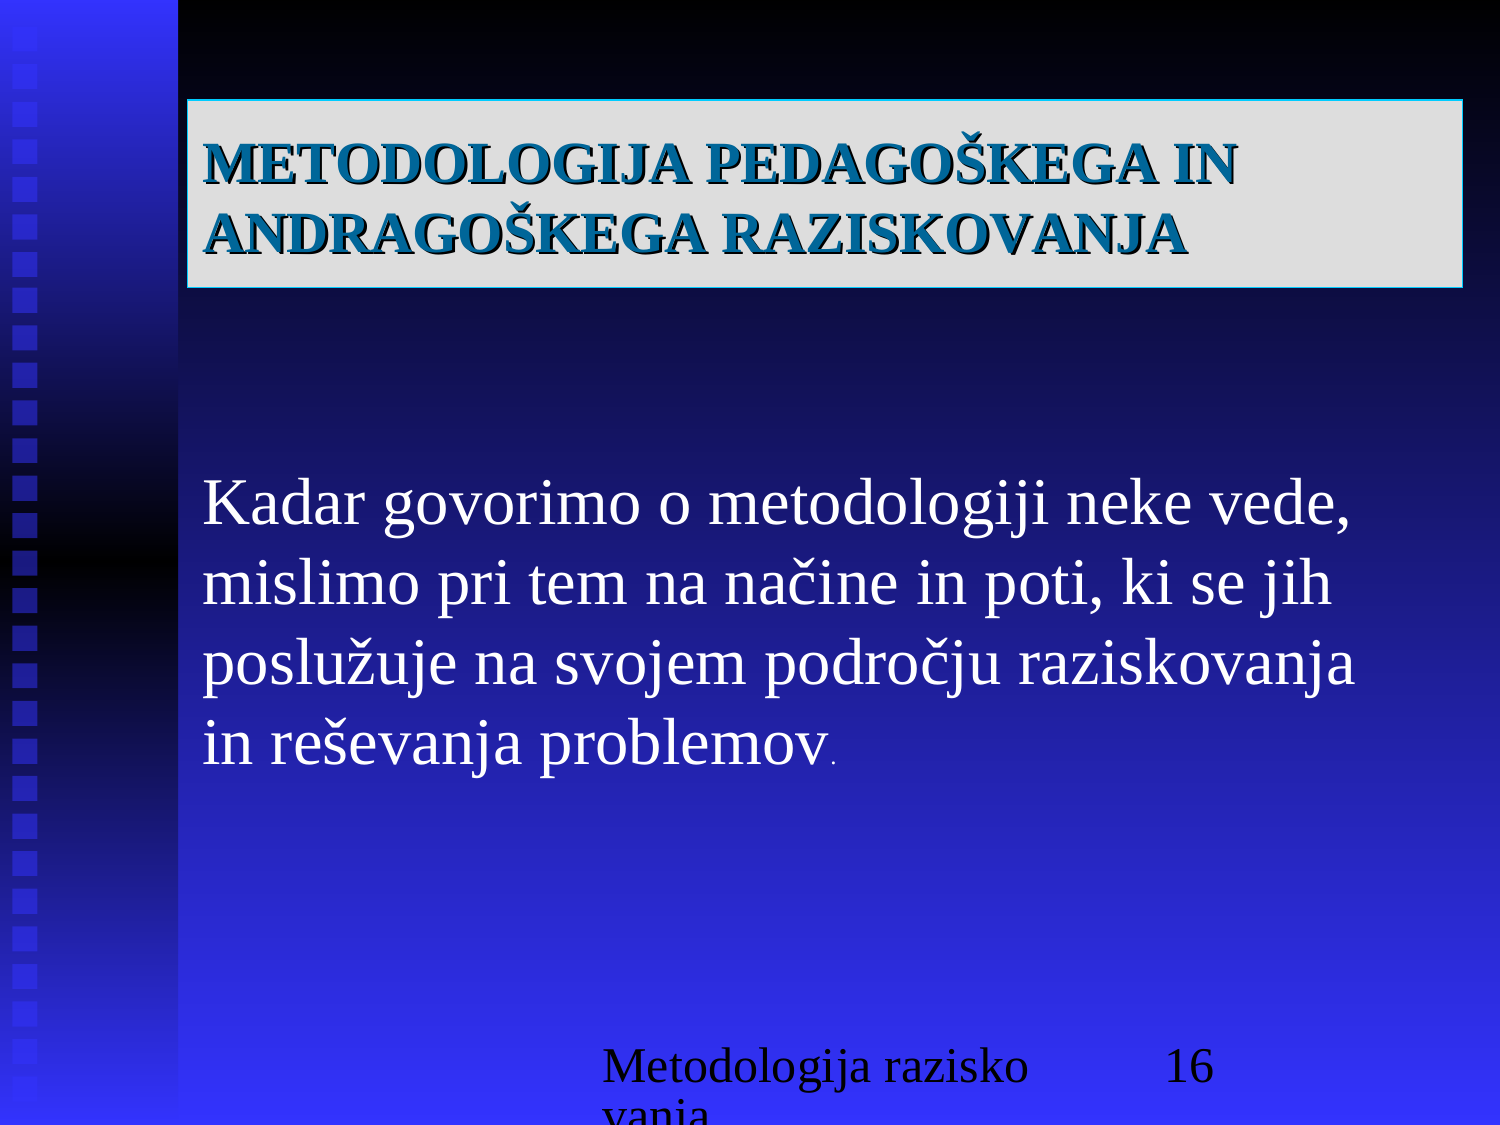

# METODOLOGIJA PEDAGOŠKEGA IN ANDRAGOŠKEGA RAZISKOVANJA
Kadar govorimo o metodologiji neke vede, mislimo pri tem na načine in poti, ki se jih poslužuje na svojem področju raziskovanja in reševanja problemov.
Metodologija raziskovanja
16